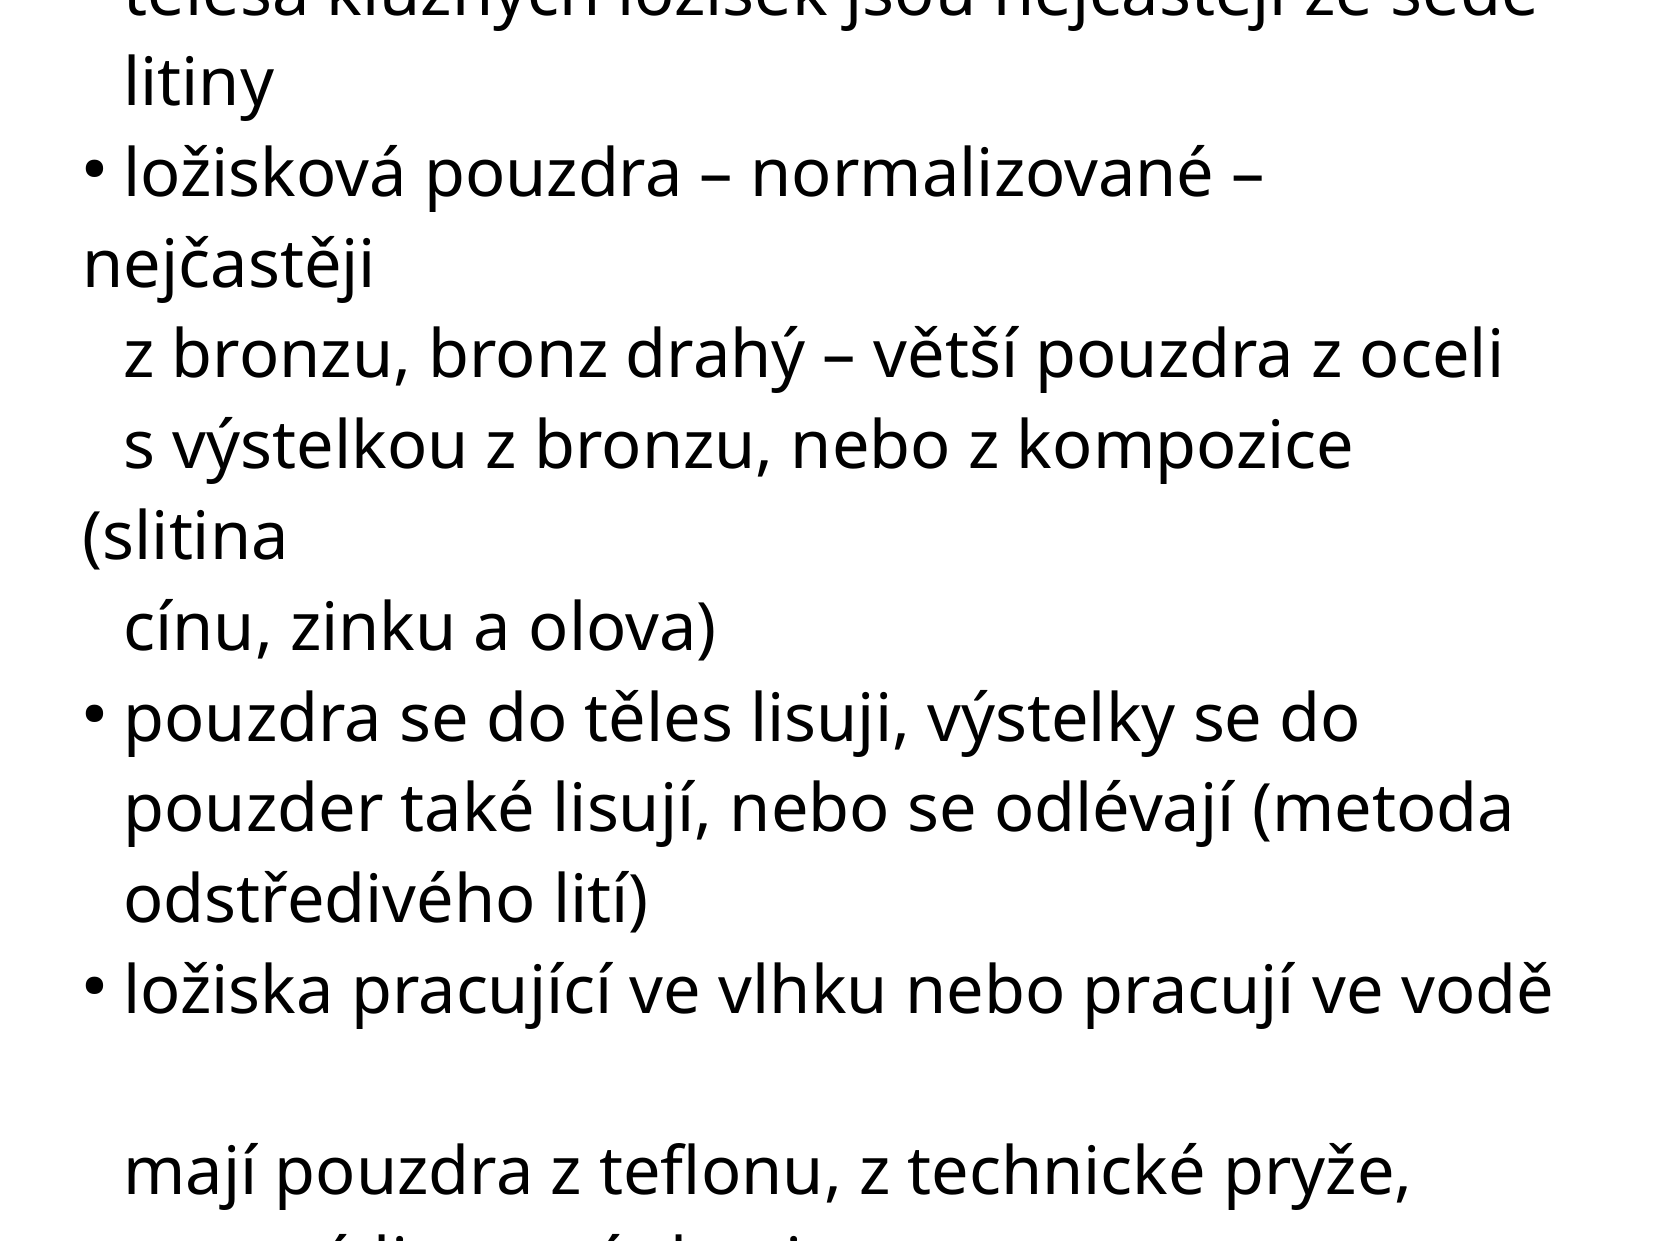

# Výroba kluzných ložisek
 tělesa kluzných ložisek jsou nejčastěji ze šedé
 litiny
 ložisková pouzdra – normalizované – nejčastěji
 z bronzu, bronz drahý – větší pouzdra z oceli
 s výstelkou z bronzu, nebo z kompozice (slitina
 cínu, zinku a olova)
 pouzdra se do těles lisuji, výstelky se do
 pouzder také lisují, nebo se odlévají (metoda
 odstředivého lití)
 ložiska pracující ve vlhku nebo pracují ve vodě
 mají pouzdra z teflonu, z technické pryže,
 tvrzené lisované tkaniny